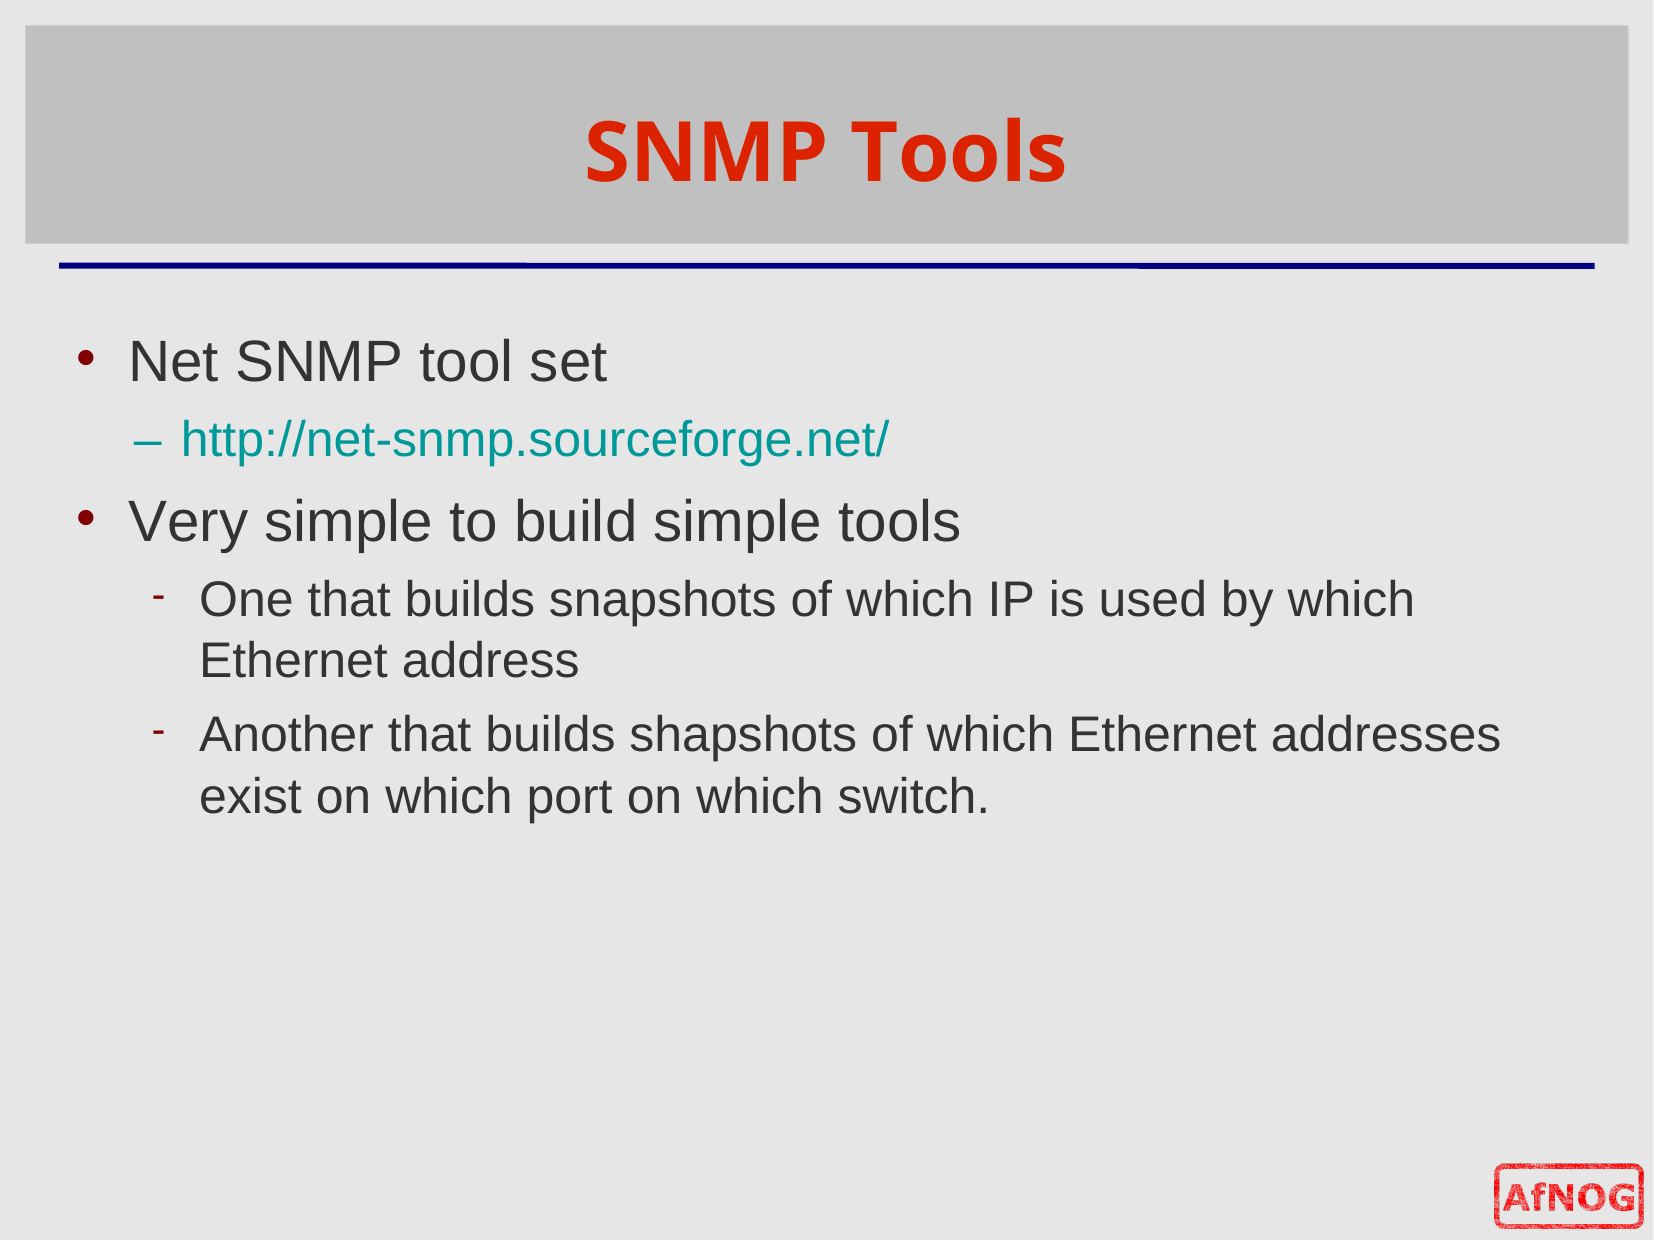

# SNMP Tools
Net SNMP tool set
http://net-snmp.sourceforge.net/
Very simple to build simple tools
One that builds snapshots of which IP is used by which Ethernet address
Another that builds shapshots of which Ethernet addresses exist on which port on which switch.